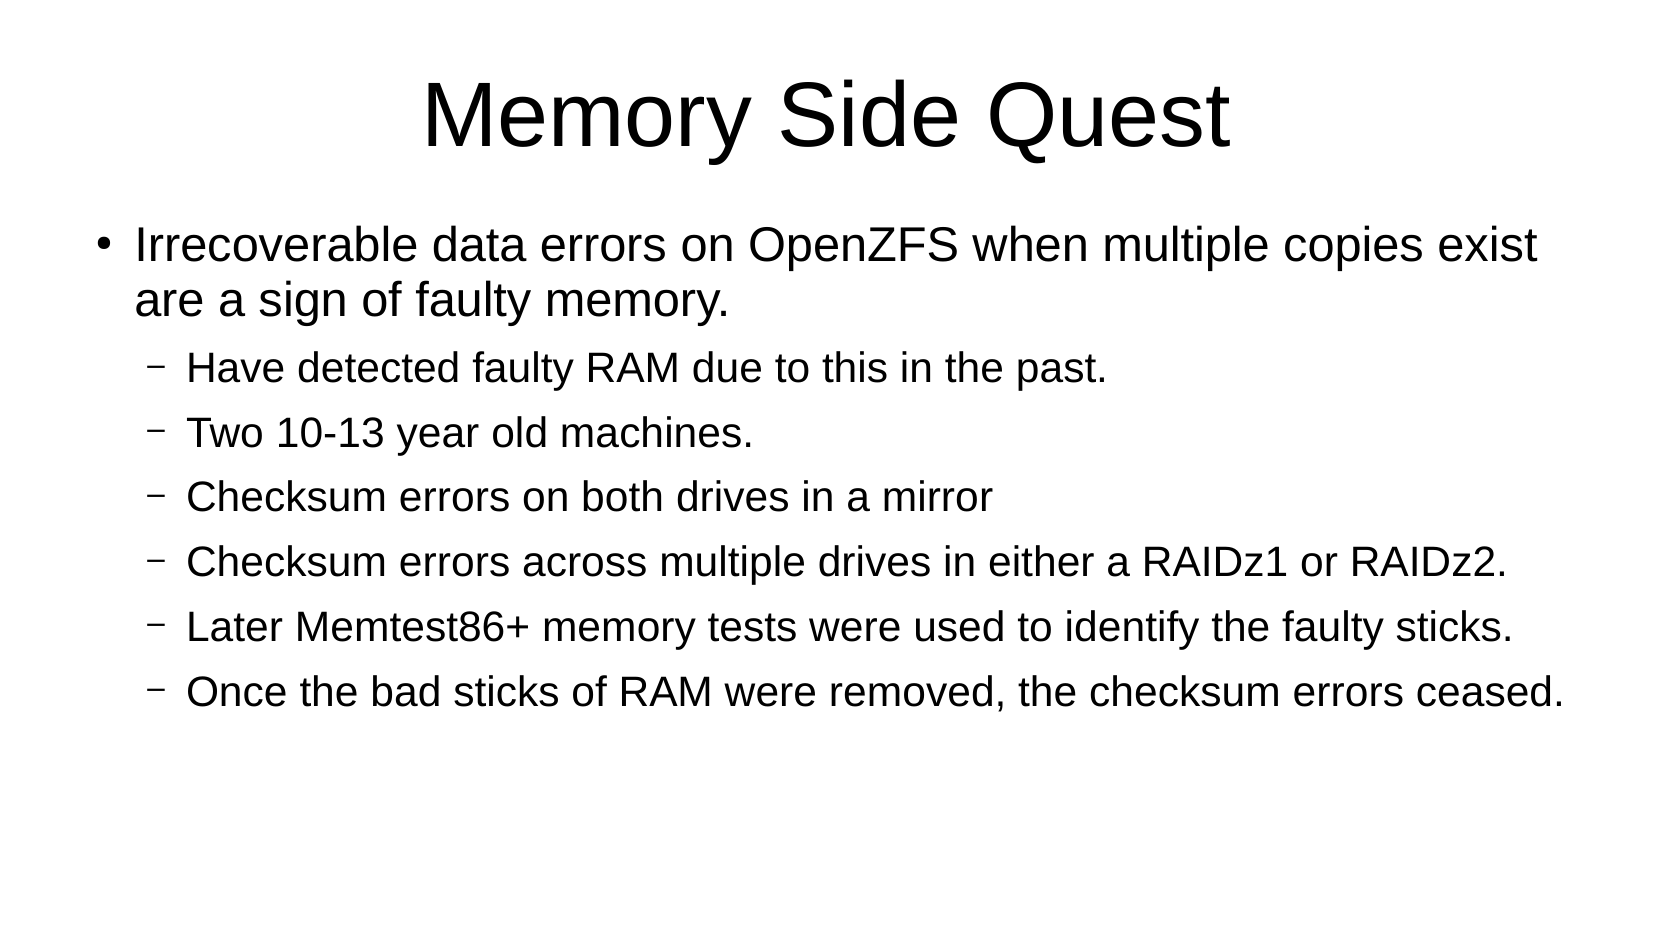

# Memory Side Quest
Irrecoverable data errors on OpenZFS when multiple copies exist are a sign of faulty memory.
Have detected faulty RAM due to this in the past.
Two 10-13 year old machines.
Checksum errors on both drives in a mirror
Checksum errors across multiple drives in either a RAIDz1 or RAIDz2.
Later Memtest86+ memory tests were used to identify the faulty sticks.
Once the bad sticks of RAM were removed, the checksum errors ceased.